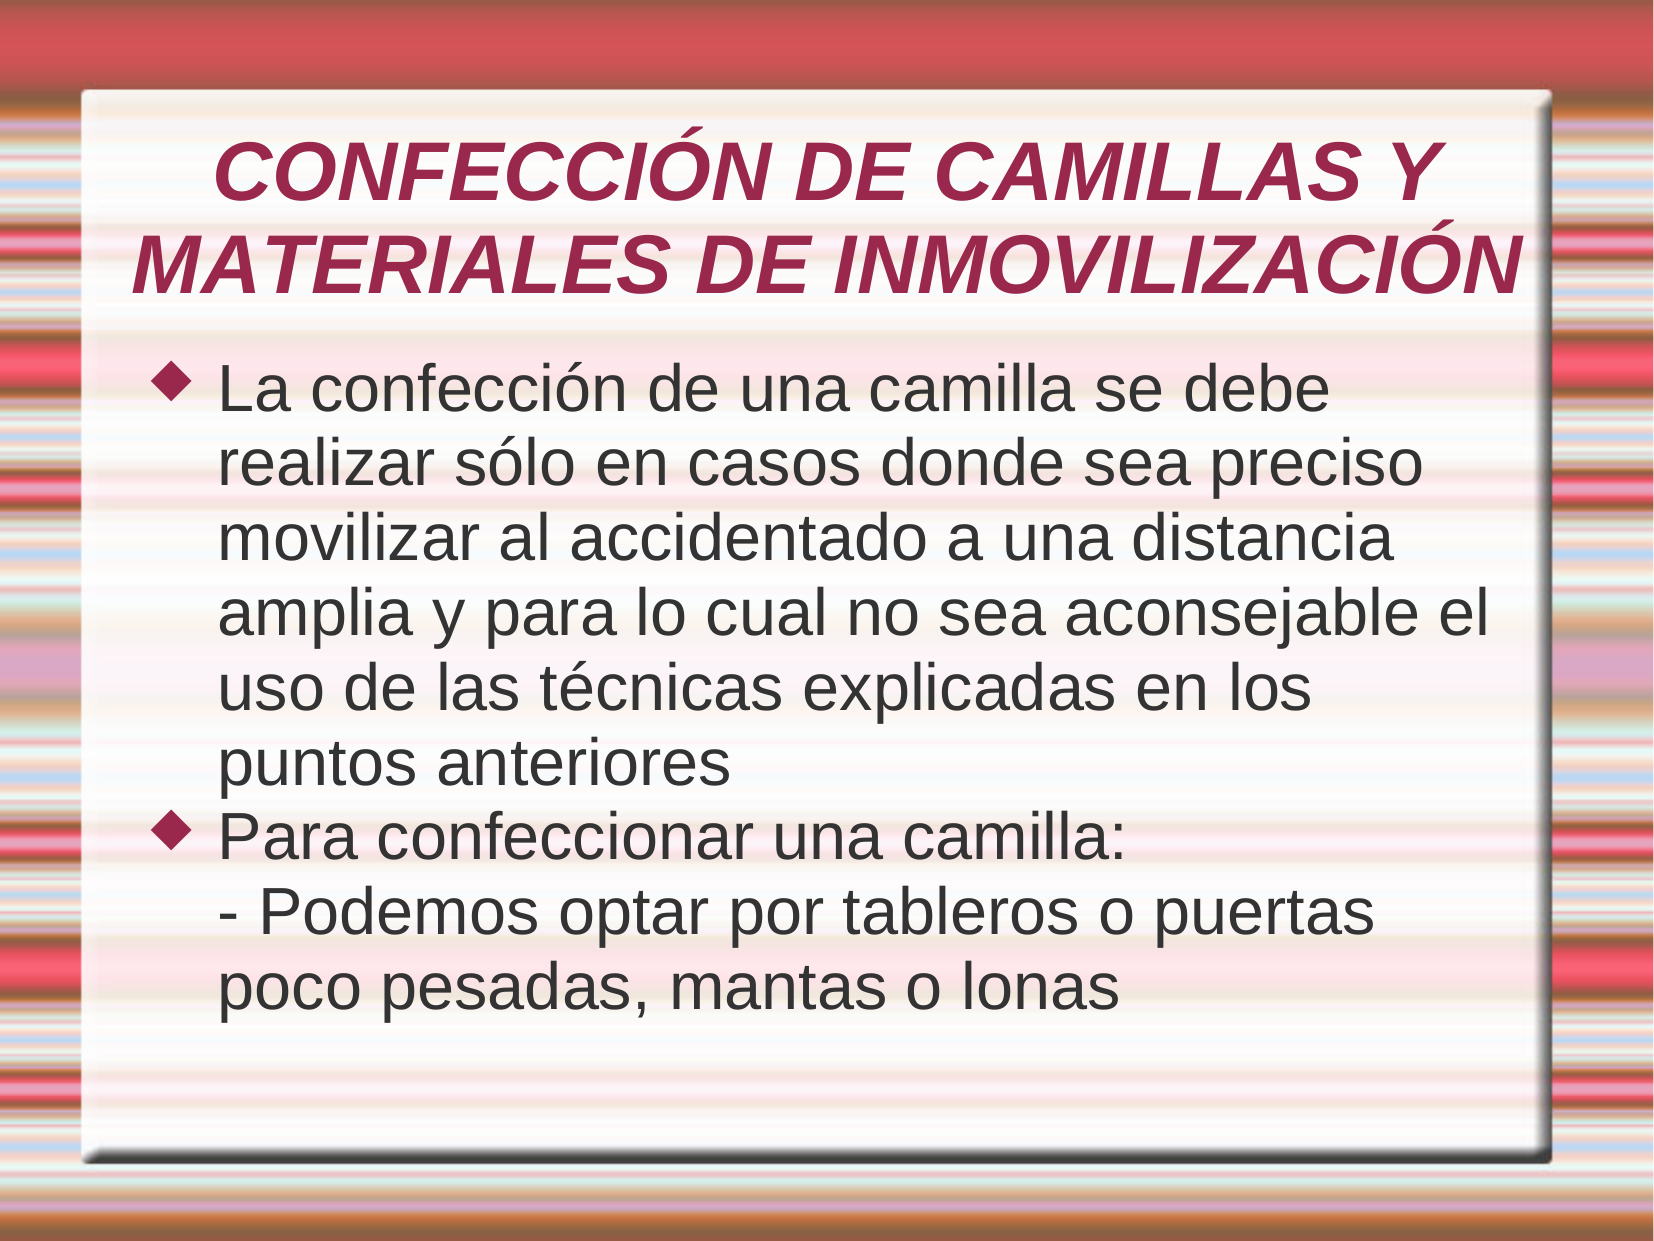

# CONFECCIÓN DE CAMILLAS Y MATERIALES DE INMOVILIZACIÓN
La confección de una camilla se debe realizar sólo en casos donde sea preciso movilizar al accidentado a una distancia amplia y para lo cual no sea aconsejable el uso de las técnicas explicadas en los puntos anteriores
Para confeccionar una camilla:
- Podemos optar por tableros o puertas poco pesadas, mantas o lonas